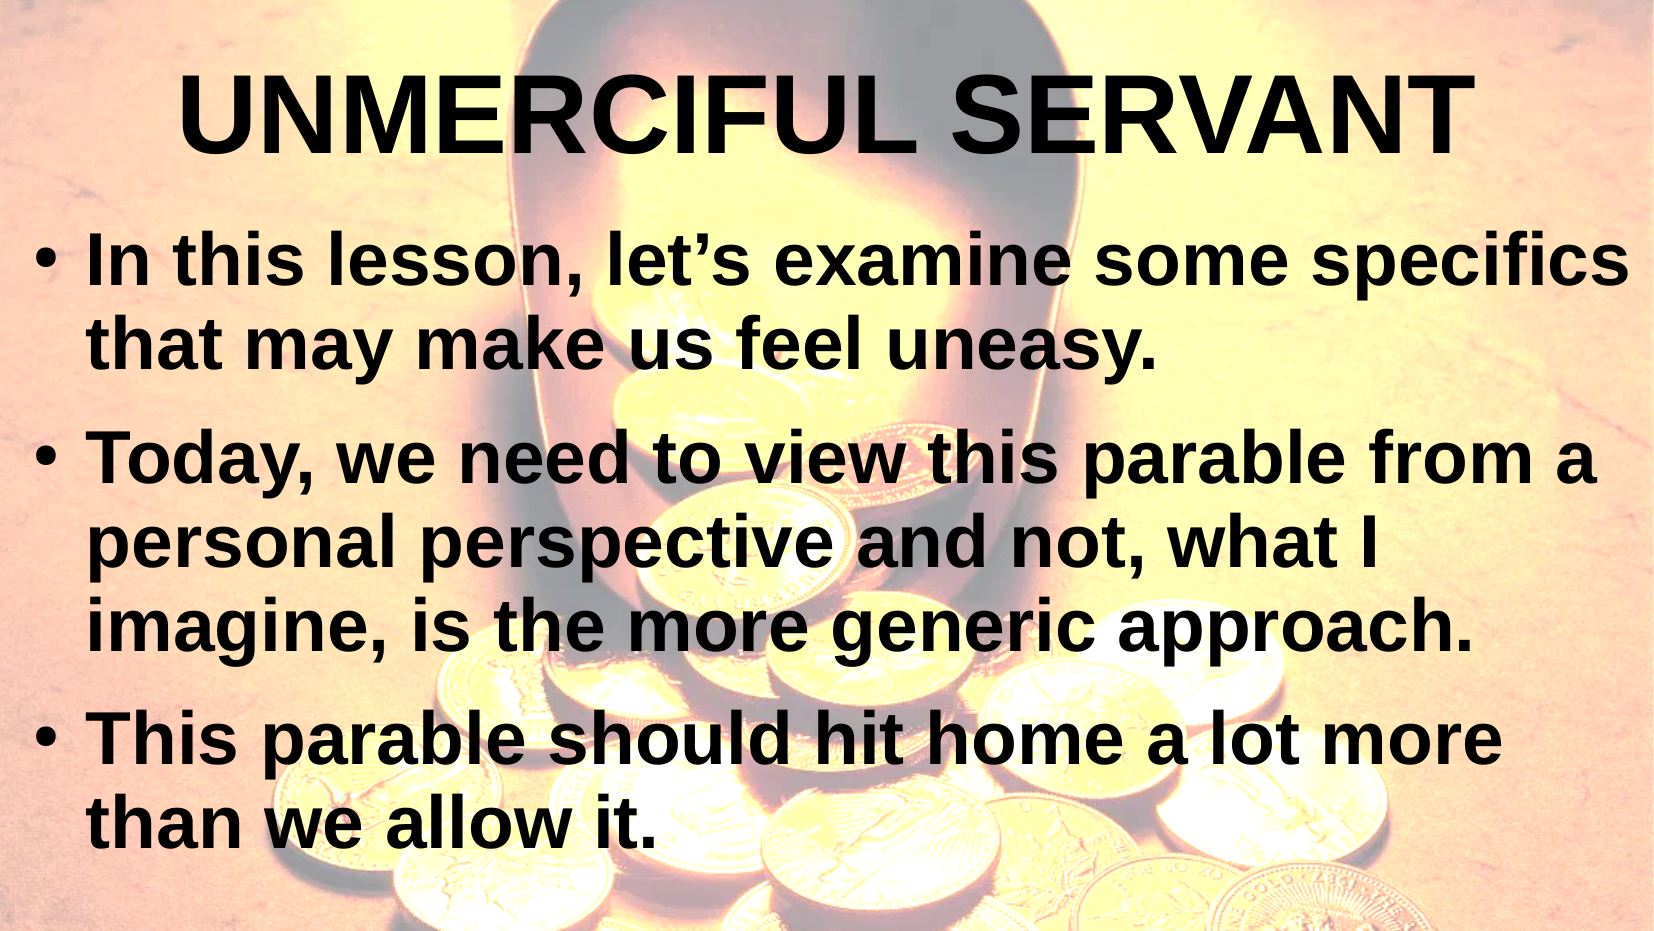

# UNMERCIFUL SERVANT
In this lesson, let’s examine some specifics that may make us feel uneasy.
Today, we need to view this parable from a personal perspective and not, what I imagine, is the more generic approach.
This parable should hit home a lot more than we allow it.